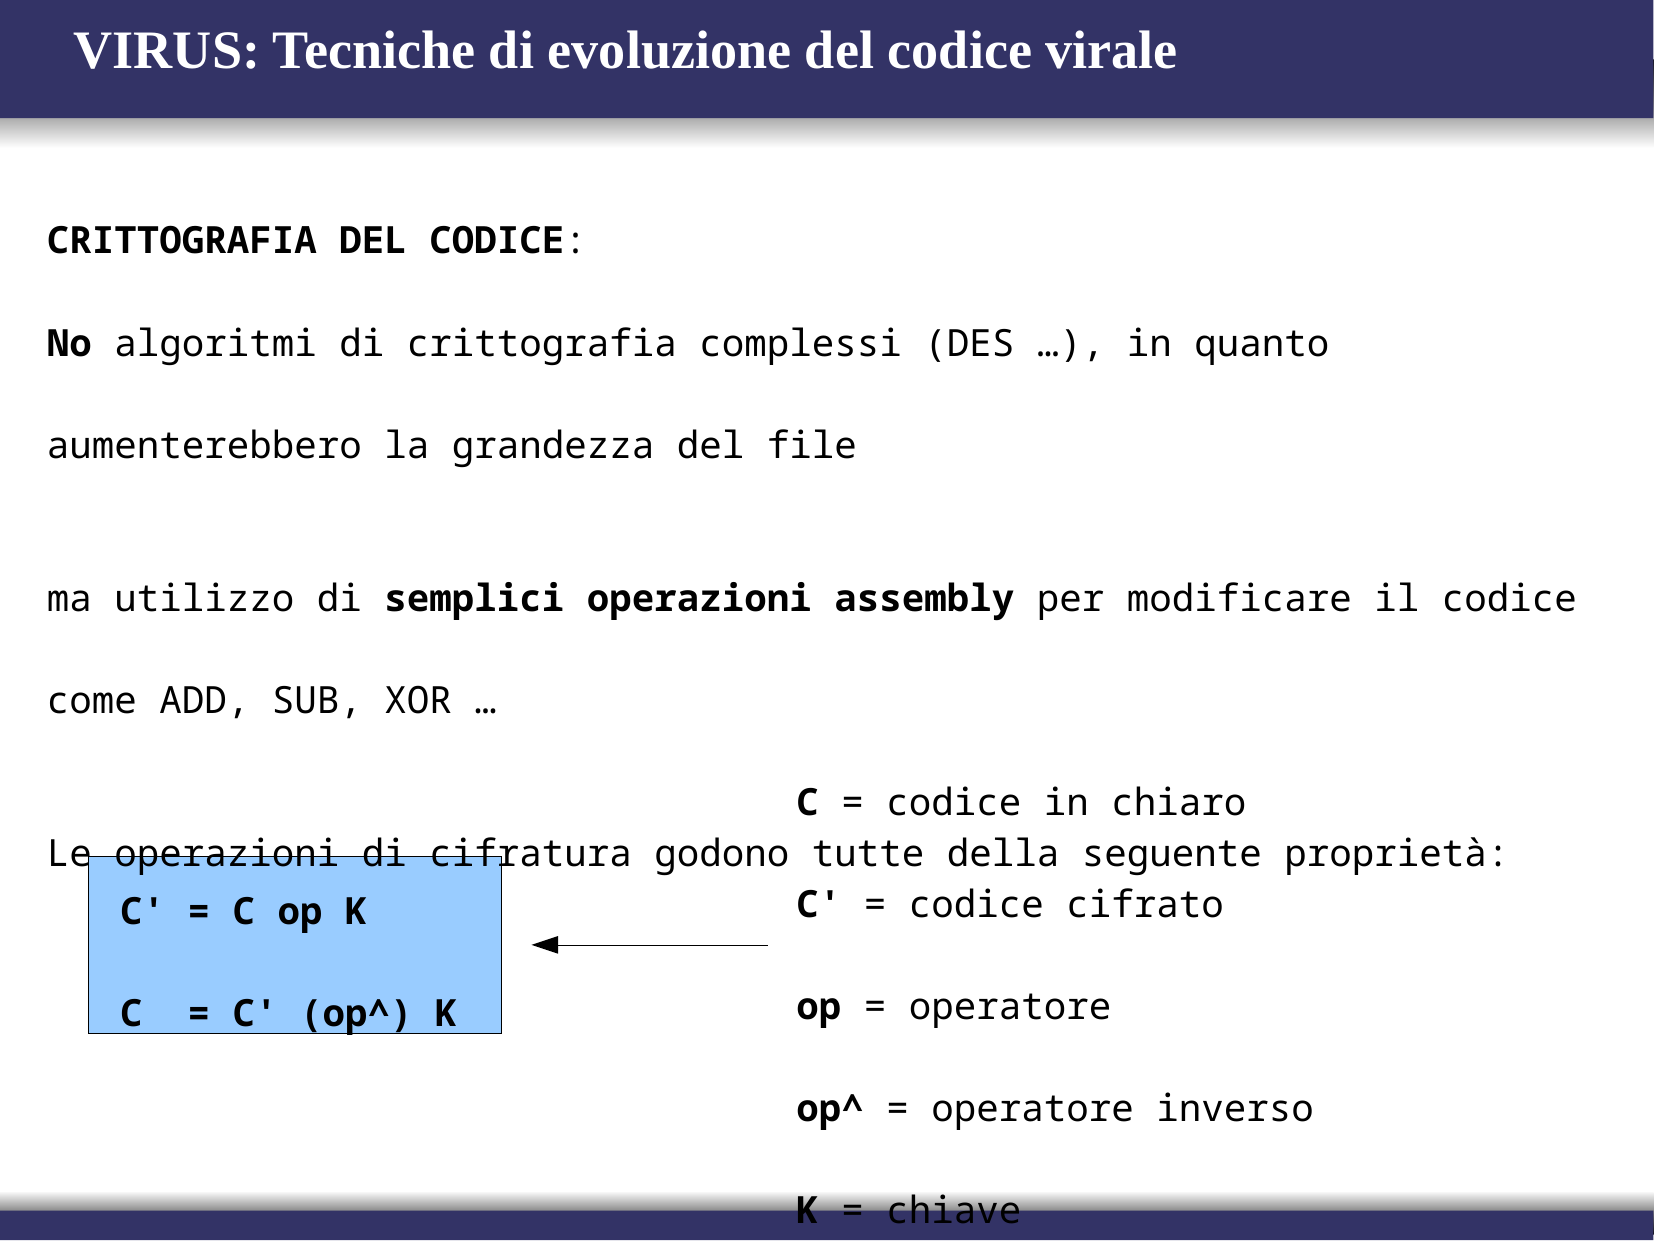

VIRUS: Tecniche di evoluzione del codice virale
CRITTOGRAFIA DEL CODICE:
No algoritmi di crittografia complessi (DES …), in quanto
aumenterebbero la grandezza del file
ma utilizzo di semplici operazioni assembly per modificare il codice
come ADD, SUB, XOR …
Le operazioni di cifratura godono tutte della seguente proprietà:
C = codice in chiaro
C' = codice cifrato
op = operatore
op^ = operatore inverso
K = chiave
C' = C op K
C = C' (op^) K